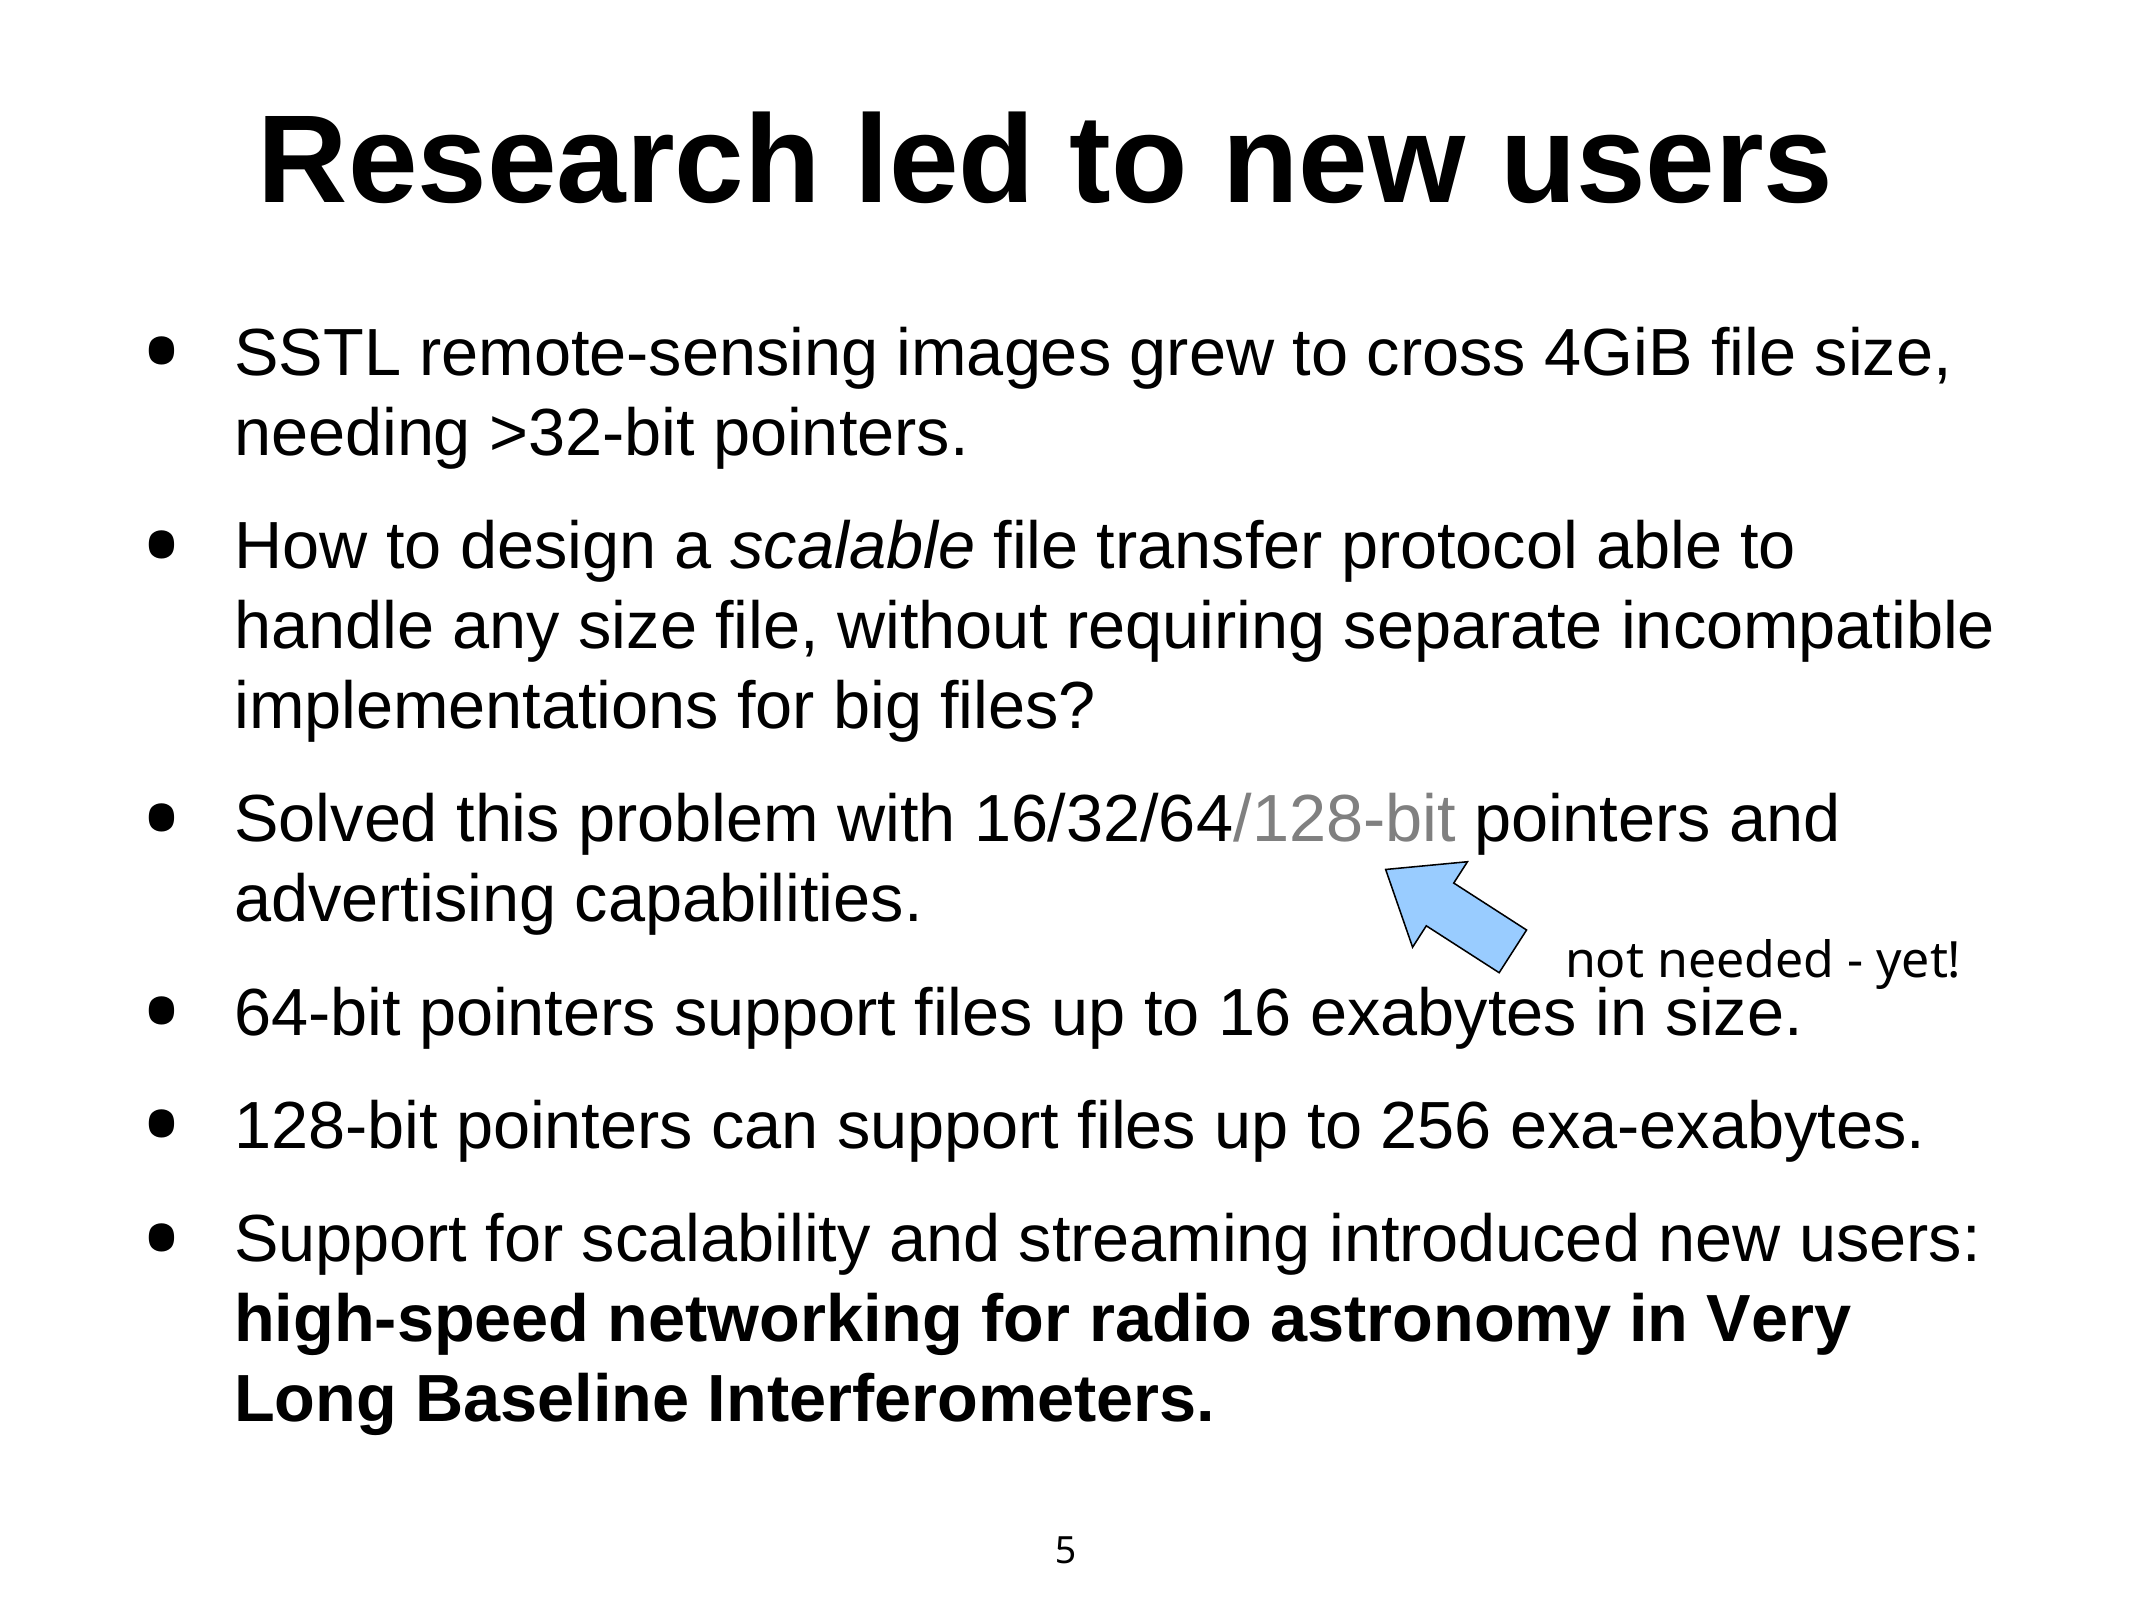

# Research led to new users
SSTL remote-sensing images grew to cross 4GiB file size, needing >32-bit pointers.
How to design a scalable file transfer protocol able to handle any size file, without requiring separate incompatible implementations for big files?
Solved this problem with 16/32/64/128-bit pointers and advertising capabilities.
64-bit pointers support files up to 16 exabytes in size.
128-bit pointers can support files up to 256 exa-exabytes.
Support for scalability and streaming introduced new users: high-speed networking for radio astronomy in Very Long Baseline Interferometers.
not needed - yet!